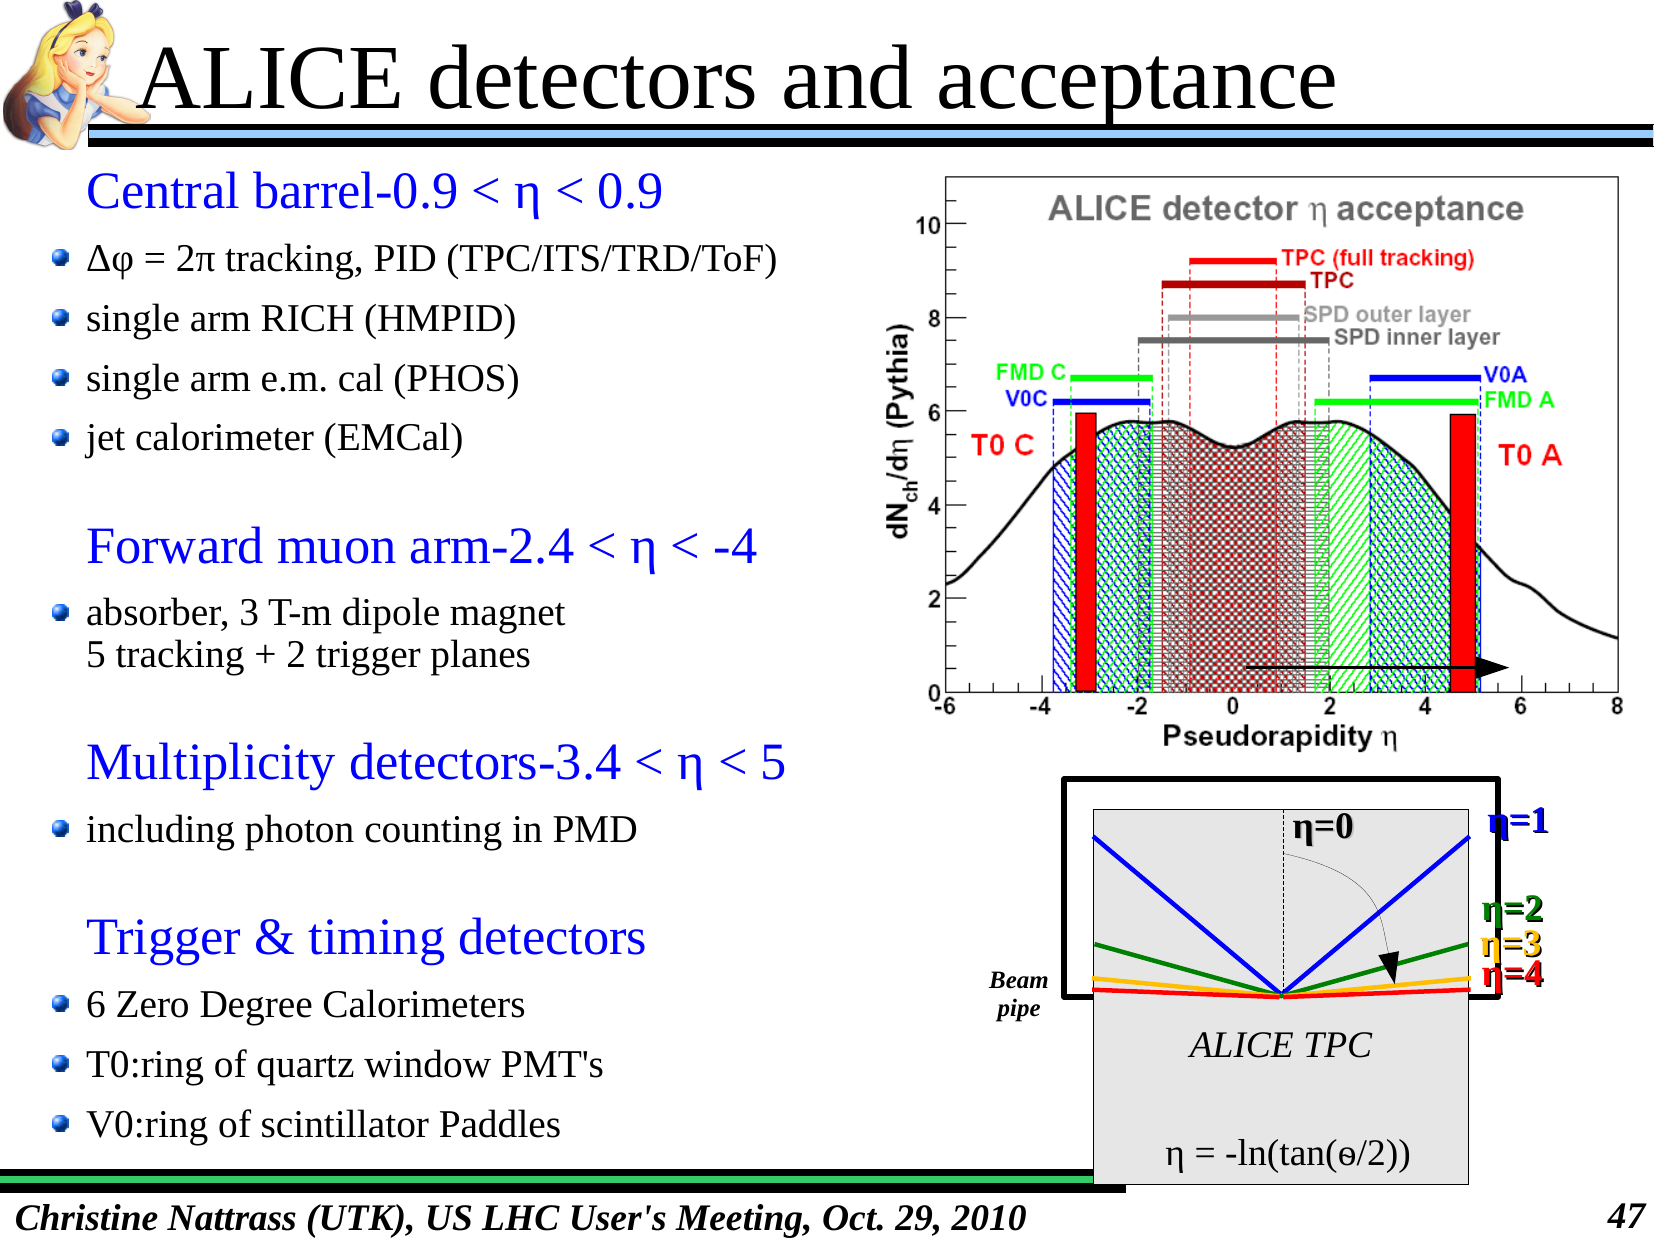

# ALICE detectors and acceptance
Central barrel-0.9 < η < 0.9
Δφ = 2π tracking, PID (TPC/ITS/TRD/ToF)
single arm RICH (HMPID)
single arm e.m. cal (PHOS)
jet calorimeter (EMCal)
Forward muon arm-2.4 < η < -4
absorber, 3 T-m dipole magnet
5 tracking + 2 trigger planes
Multiplicity detectors-3.4 < η < 5
including photon counting in PMD
Trigger & timing detectors
6 Zero Degree Calorimeters
T0:ring of quartz window PMT's
V0:ring of scintillator Paddles
η=1
η=0
η=2
η=3
η=4
Beam pipe
ALICE TPC
η = -ln(tan(ѳ/2))
| -6 | -4 | -2 | 0 | 2 | 4 | 6 | 8 |
| --- | --- | --- | --- | --- | --- | --- | --- |
Pseudorapidity η = -ln(tan(ѳ/2))
| -5 | -3 | -1 | 1 | 3 | 5 | 7 | |
| --- | --- | --- | --- | --- | --- | --- | --- |